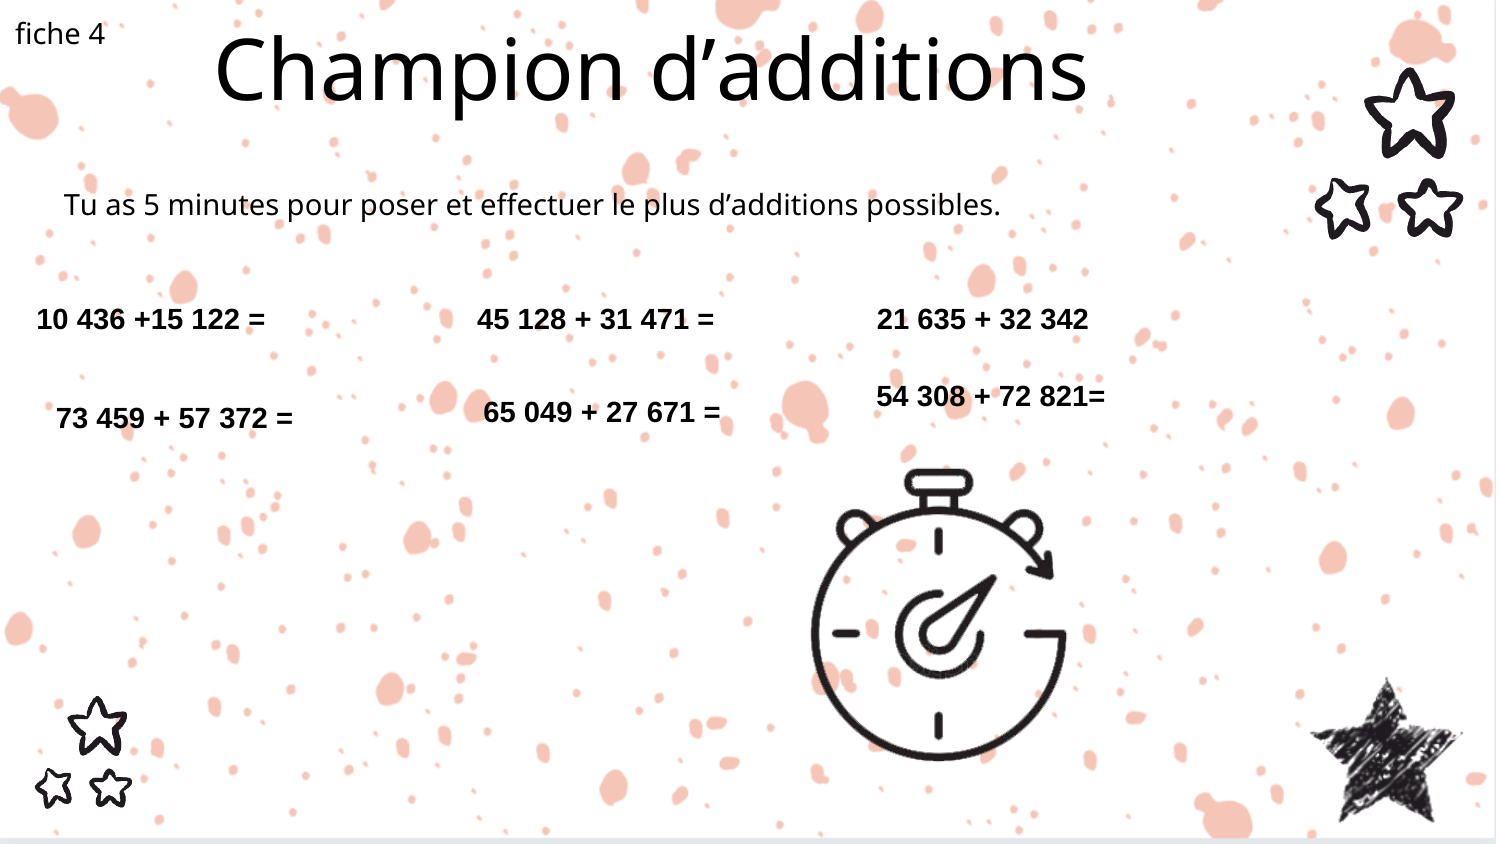

fiche 4
Champion d’additions
Tu as 5 minutes pour poser et effectuer le plus d’additions possibles.
10 436 +15 122 =
 45 128 + 31 471 =
 21 635 + 32 342
54 308 + 72 821=
 65 049 + 27 671 =
 73 459 + 57 372 =